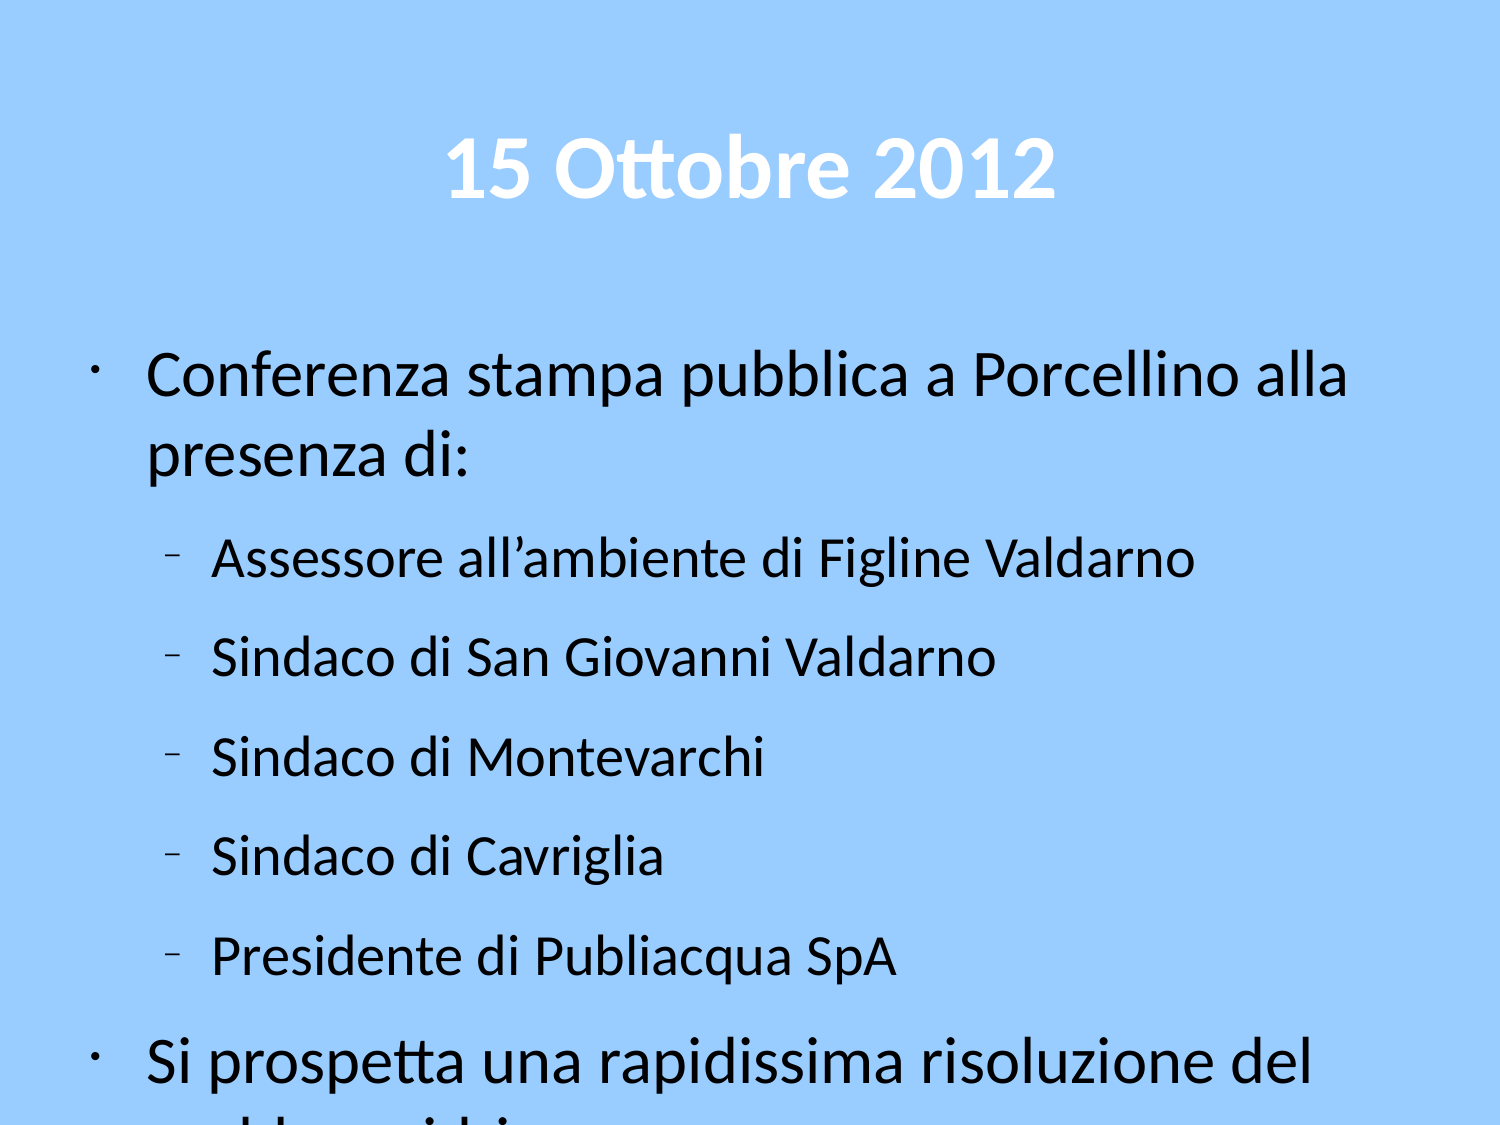

# 15 Ottobre 2012
Conferenza stampa pubblica a Porcellino alla presenza di:
Assessore all’ambiente di Figline Valdarno
Sindaco di San Giovanni Valdarno
Sindaco di Montevarchi
Sindaco di Cavriglia
Presidente di Publiacqua SpA
Si prospetta una rapidissima risoluzione del problema idrico
Comunicato stampa del Comune di Figline V.no